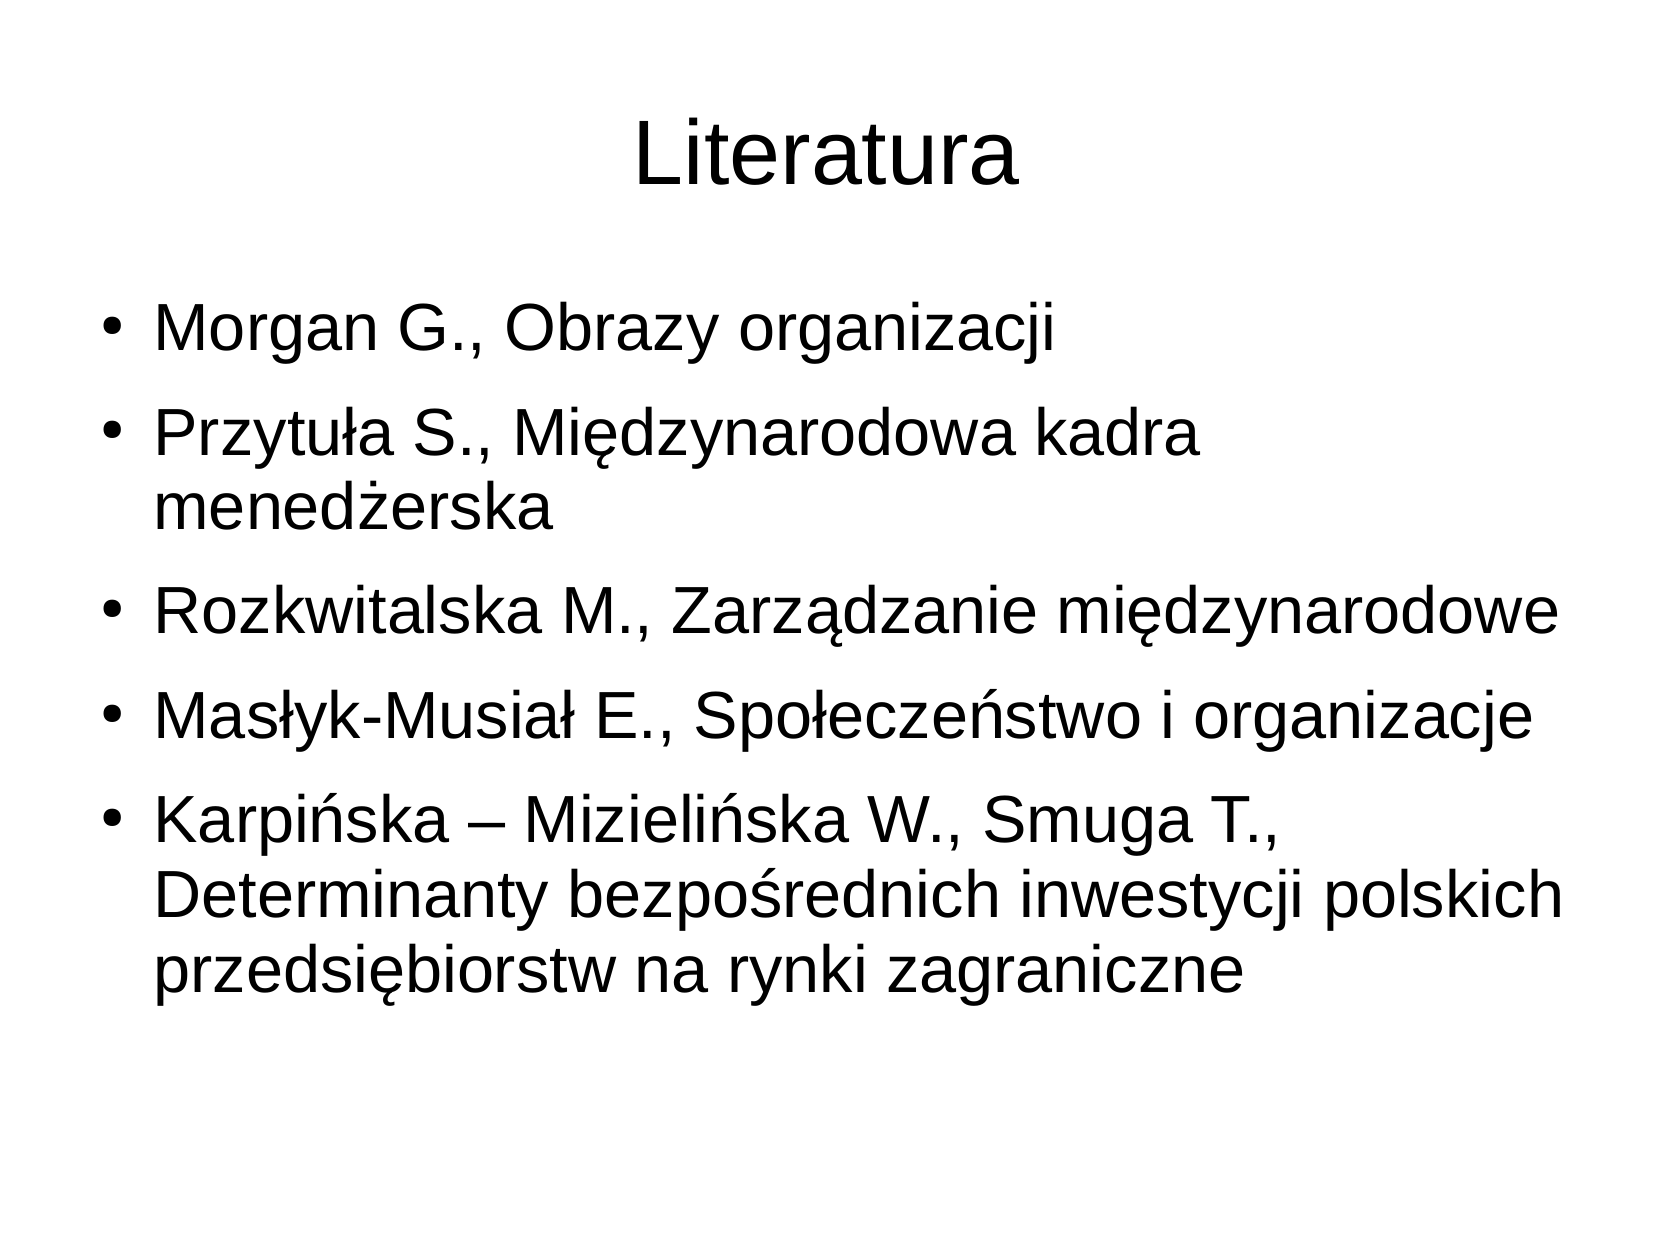

# Literatura
Morgan G., Obrazy organizacji
Przytuła S., Międzynarodowa kadra menedżerska
Rozkwitalska M., Zarządzanie międzynarodowe
Masłyk-Musiał E., Społeczeństwo i organizacje
Karpińska – Mizielińska W., Smuga T., Determinanty bezpośrednich inwestycji polskich przedsiębiorstw na rynki zagraniczne